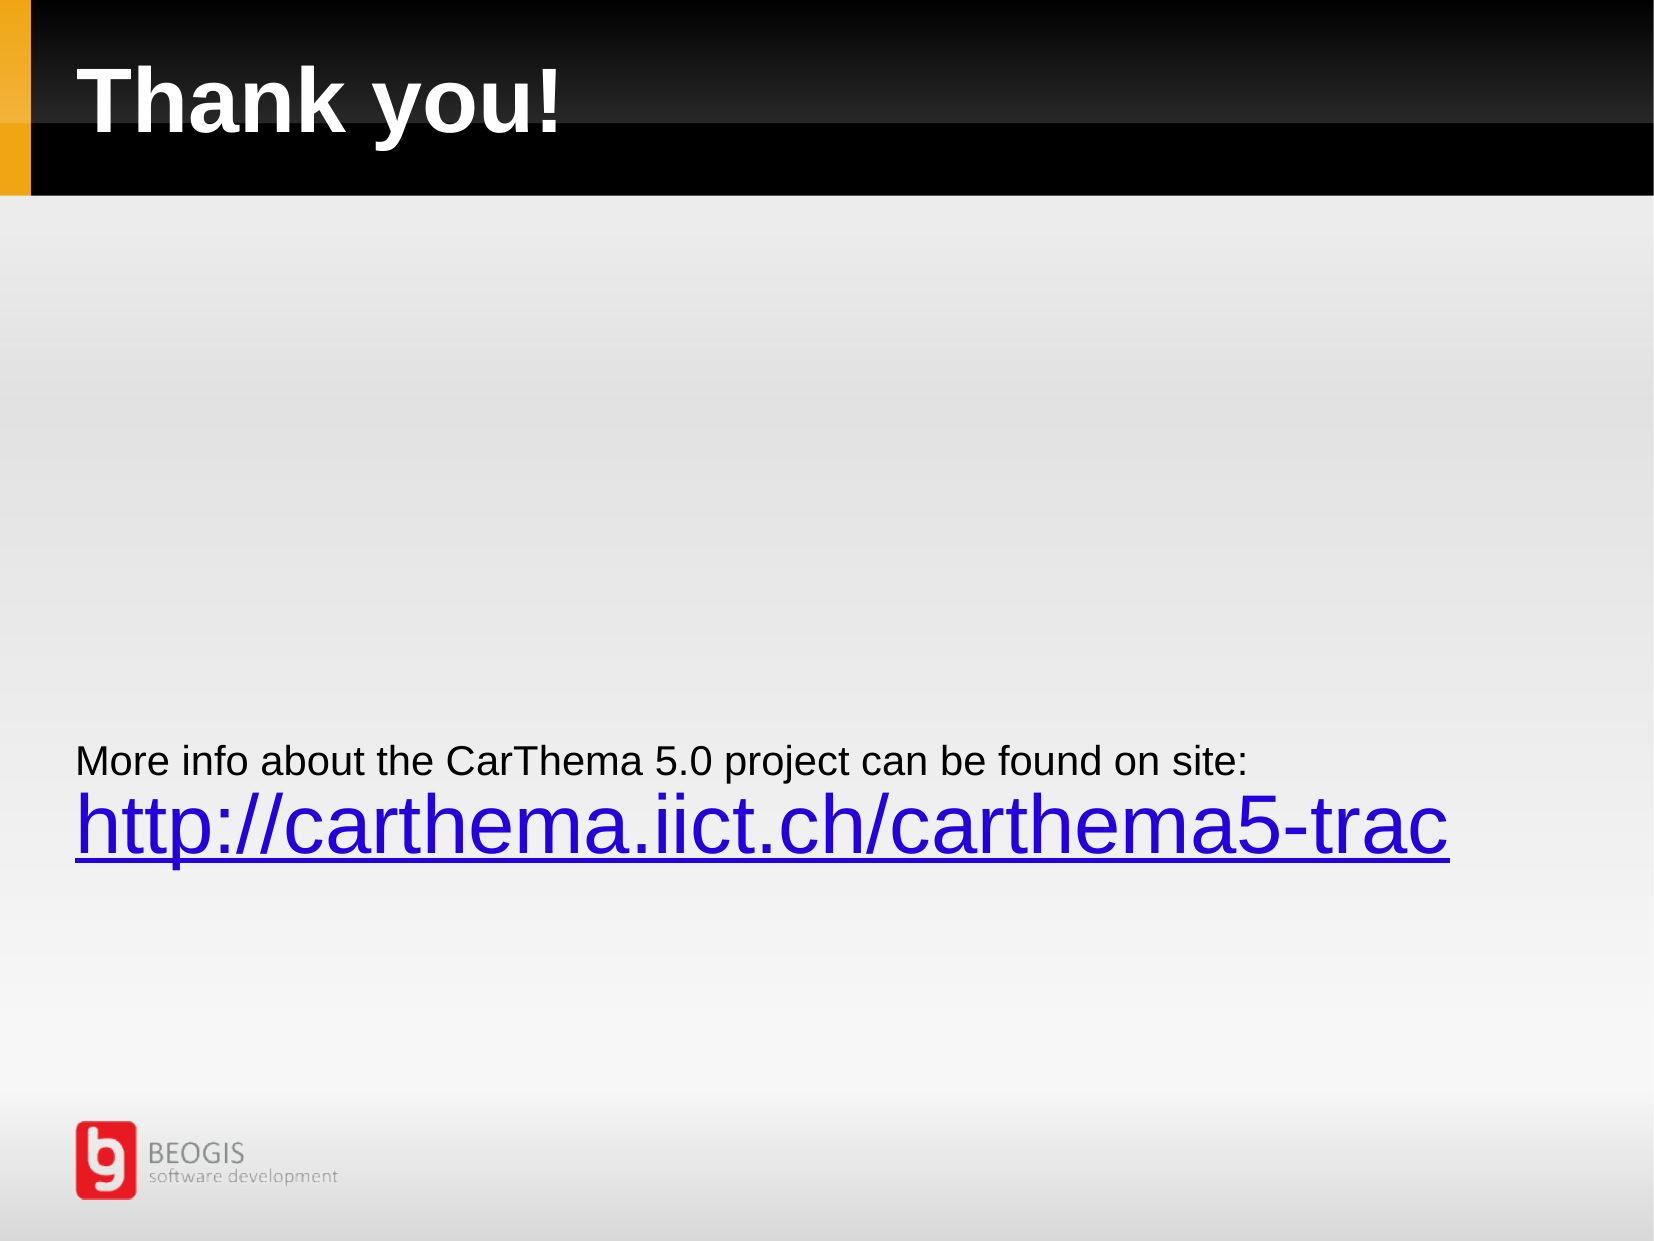

# Thank you!
More info about the CarThema 5.0 project can be found on site:
http://carthema.iict.ch/carthema5-trac